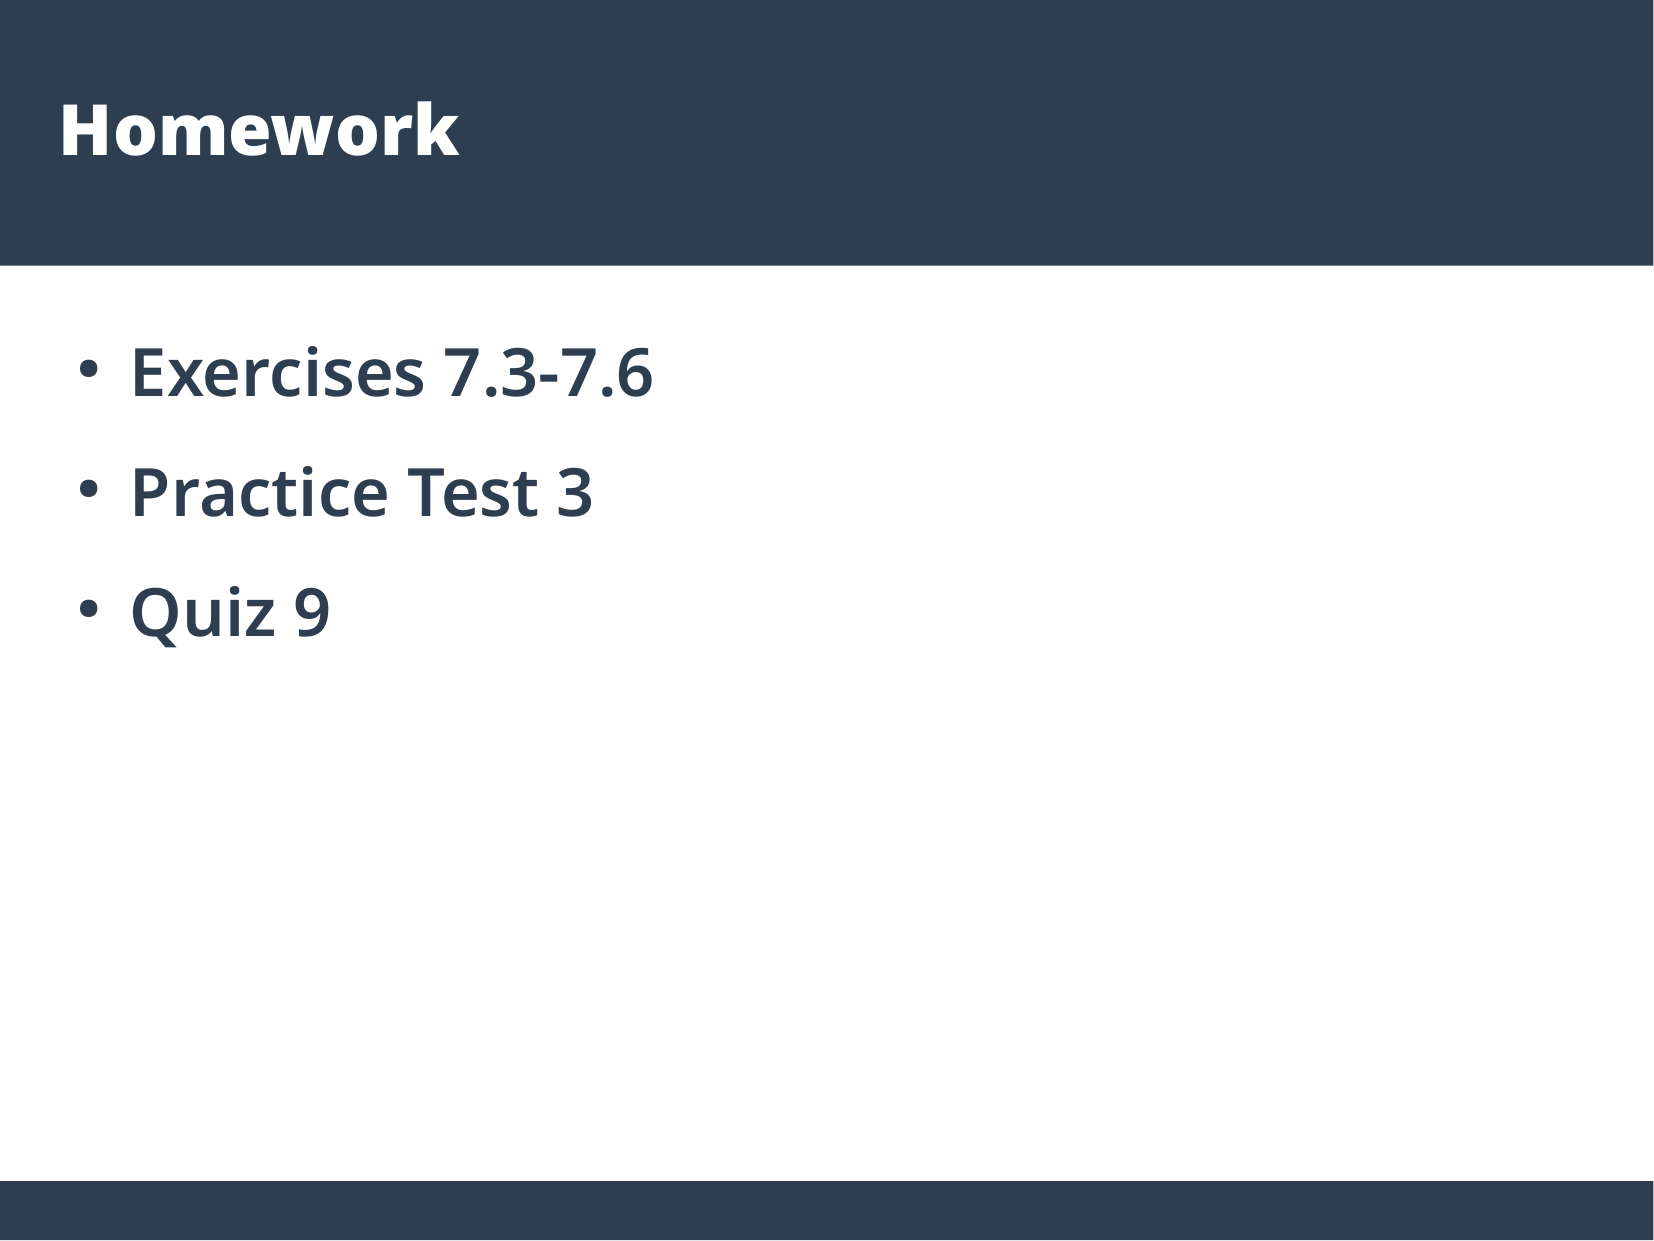

# Homework
Exercises 7.3-7.6
Practice Test 3
Quiz 9